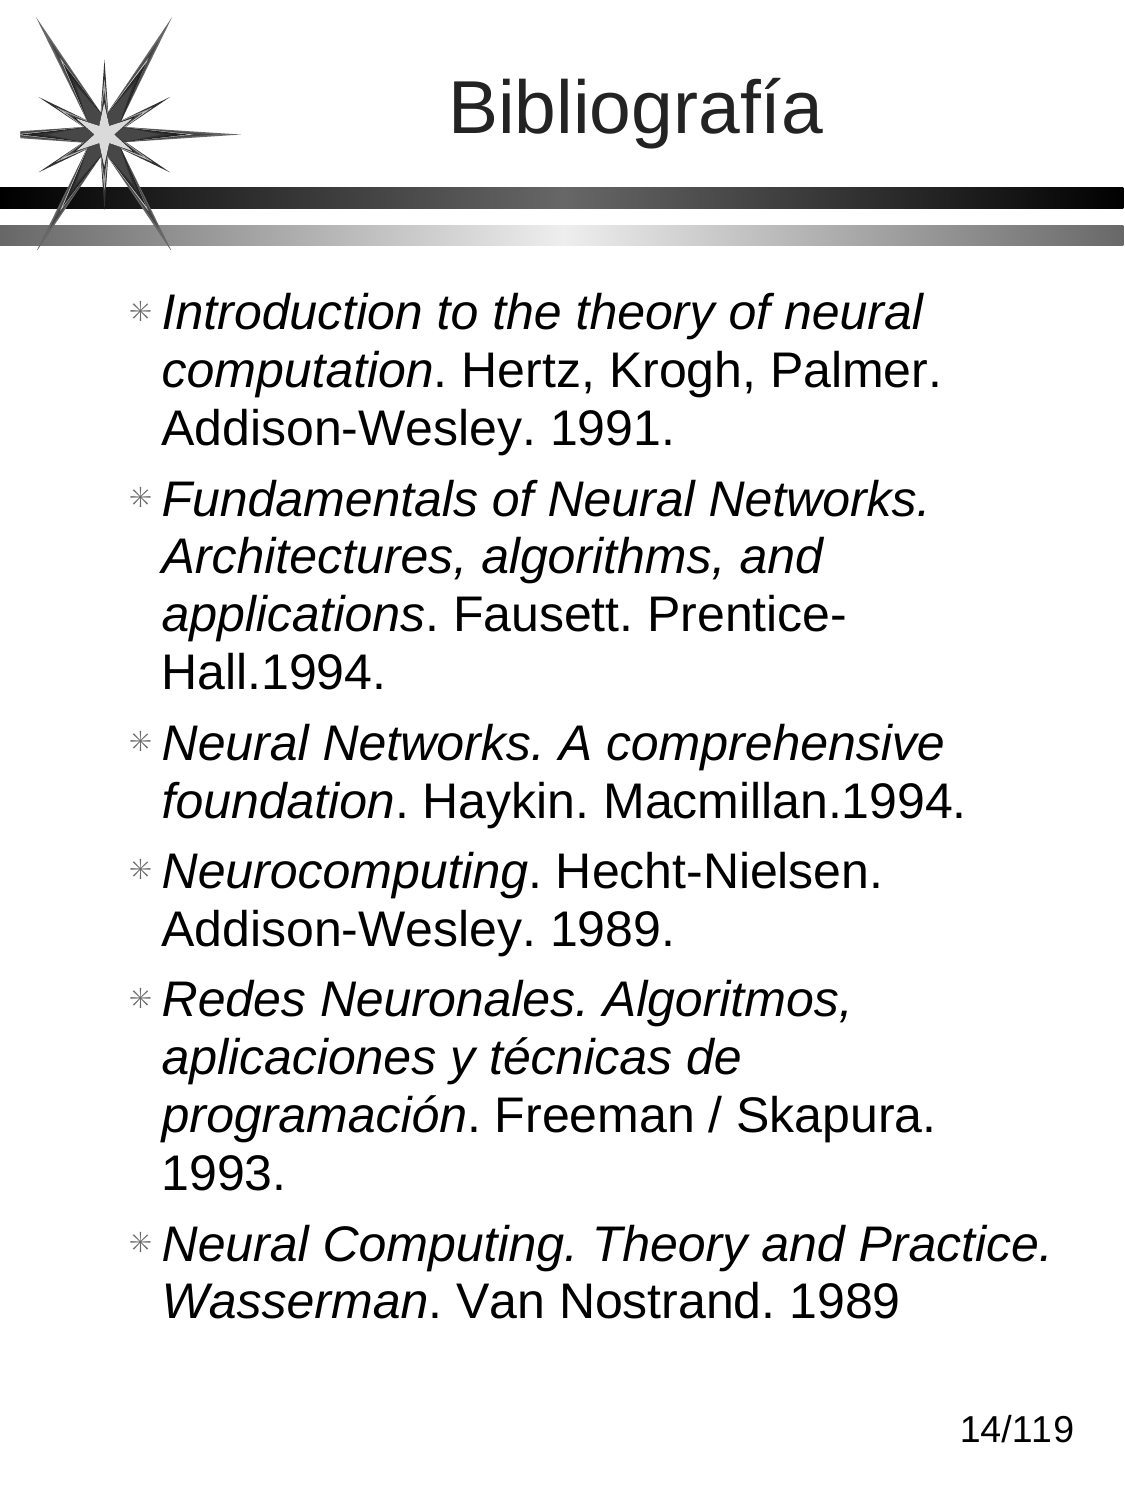

# Bibliografía
Introduction to the theory of neural computation. Hertz, Krogh, Palmer. Addison-Wesley. 1991.
Fundamentals of Neural Networks. Architectures, algorithms, and applications. Fausett. Prentice-Hall.1994.
Neural Networks. A comprehensive foundation. Haykin. Macmillan.1994.
Neurocomputing. Hecht-Nielsen. Addison-Wesley. 1989.
Redes Neuronales. Algoritmos, aplicaciones y técnicas de programación. Freeman / Skapura. 1993.
Neural Computing. Theory and Practice. Wasserman. Van Nostrand. 1989